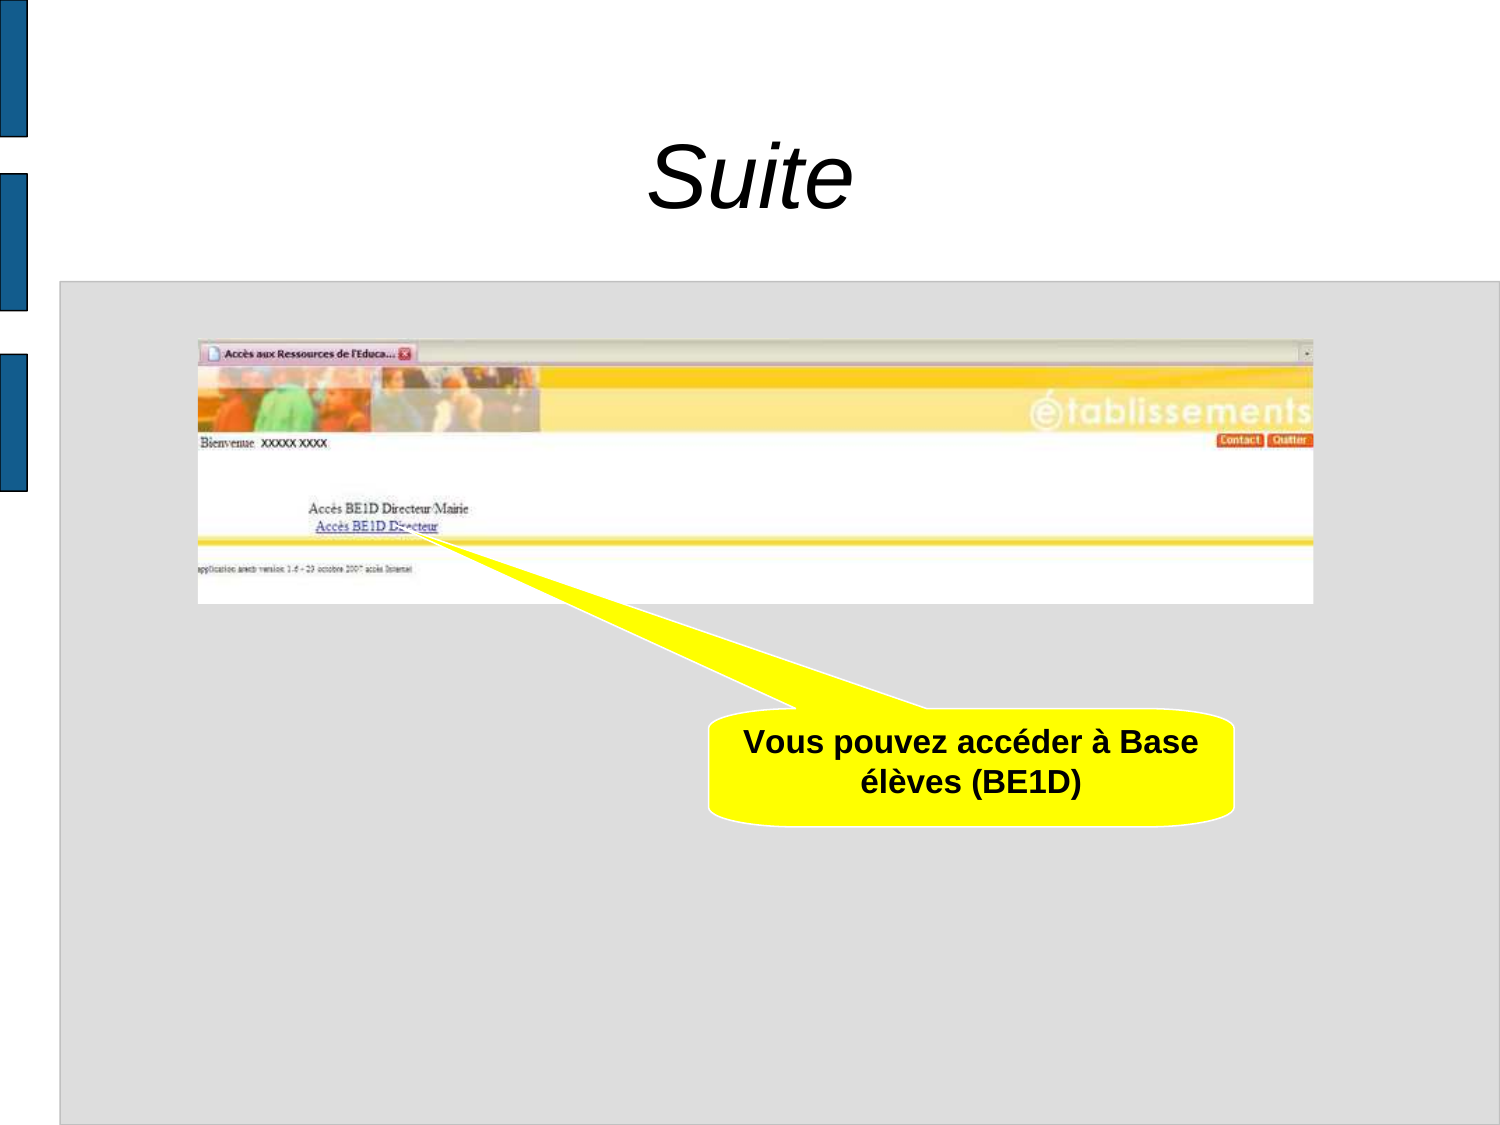

# Suite
Vous pouvez accéder à Base élèves (BE1D)